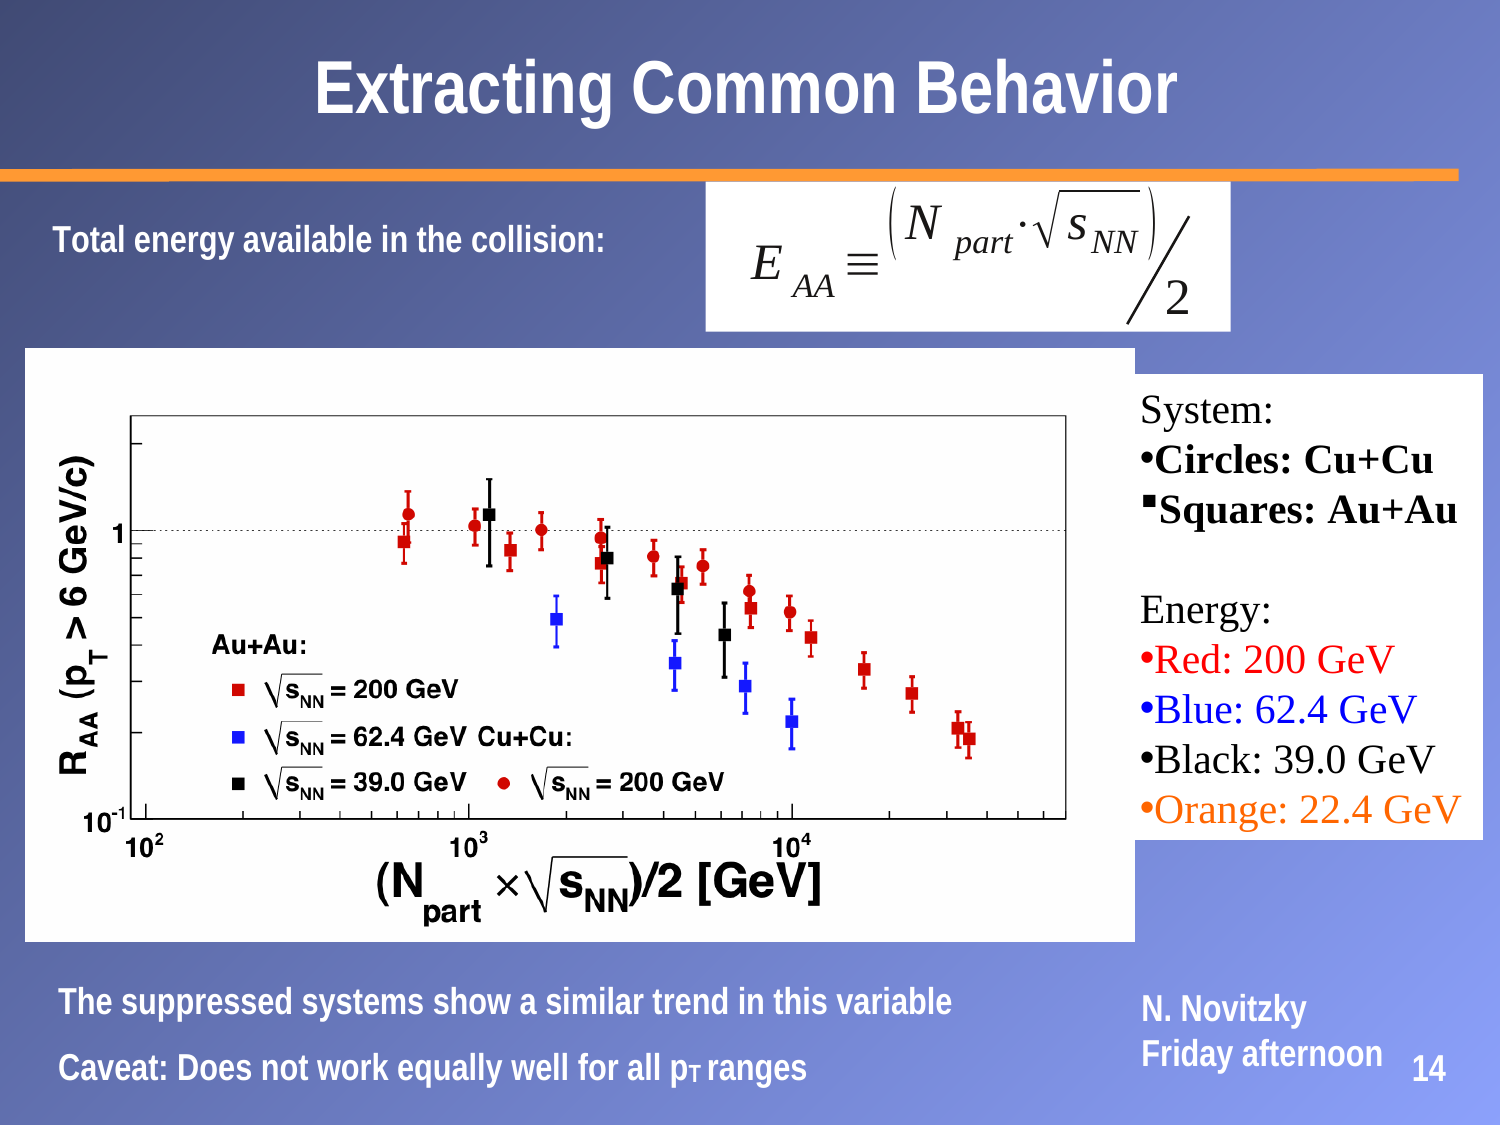

# Extracting Common Behavior
Total energy available in the collision:
System:
Circles: Cu+Cu
Squares: Au+Au
Energy:
Red: 200 GeV
Blue: 62.4 GeV
Black: 39.0 GeV
Orange: 22.4 GeV
SPS, max reach
The suppressed systems show a similar trend in this variable
Caveat: Does not work equally well for all pT ranges
N. Novitzky
Friday afternoon
14